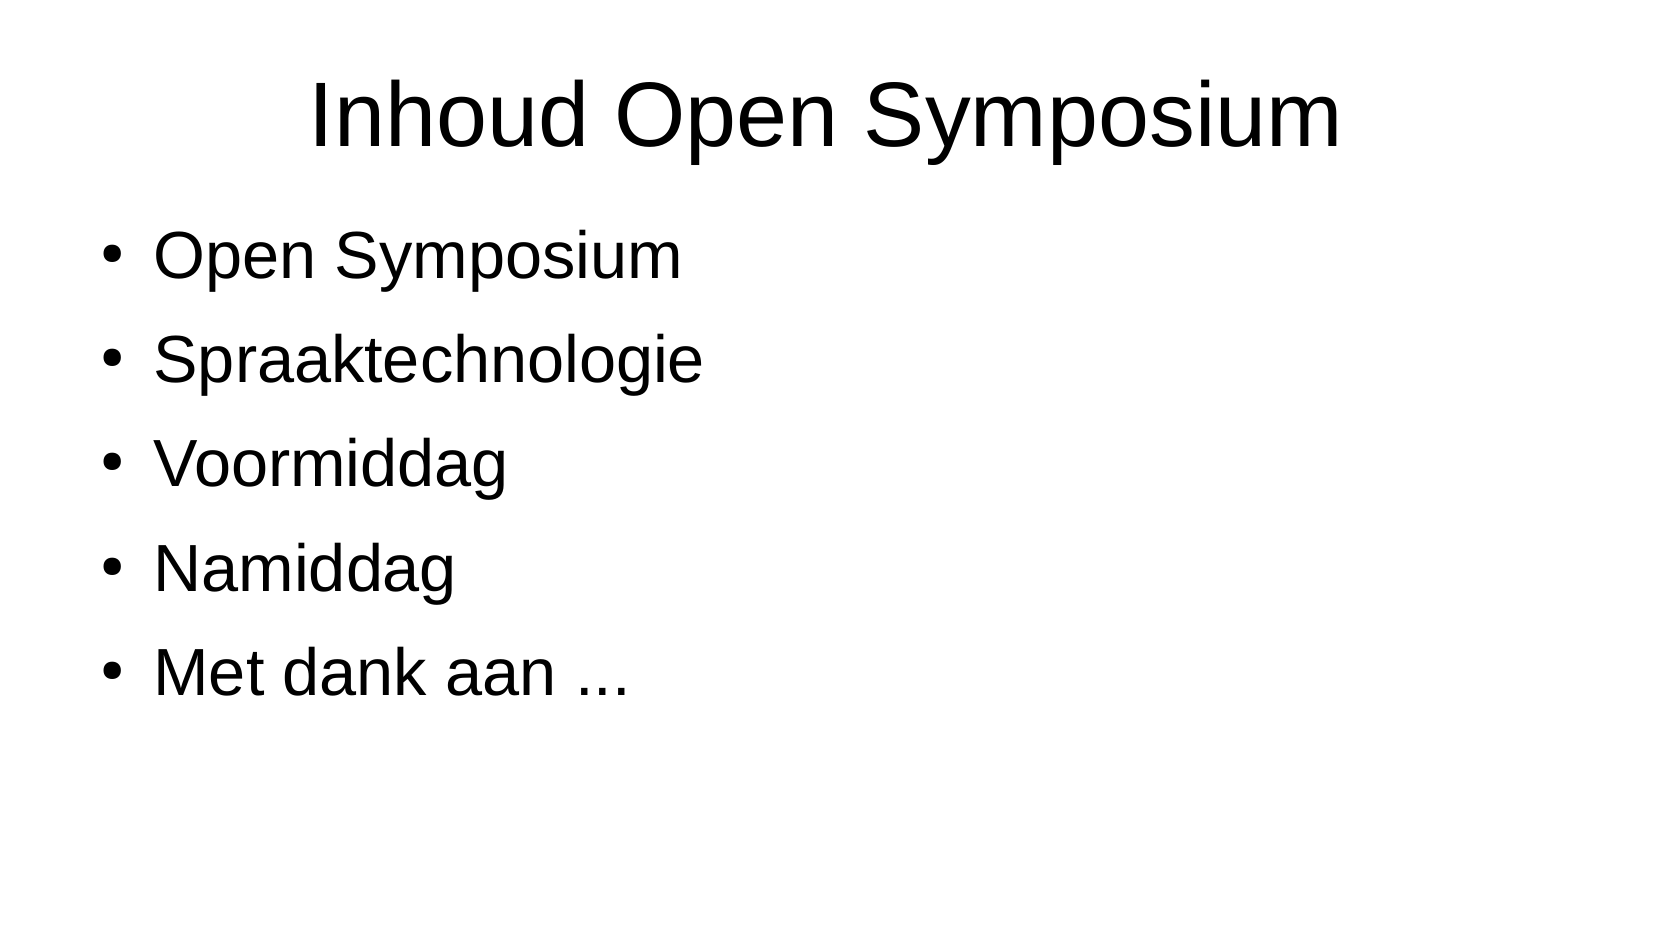

# Inhoud Open Symposium
Open Symposium
Spraaktechnologie
Voormiddag
Namiddag
Met dank aan ...